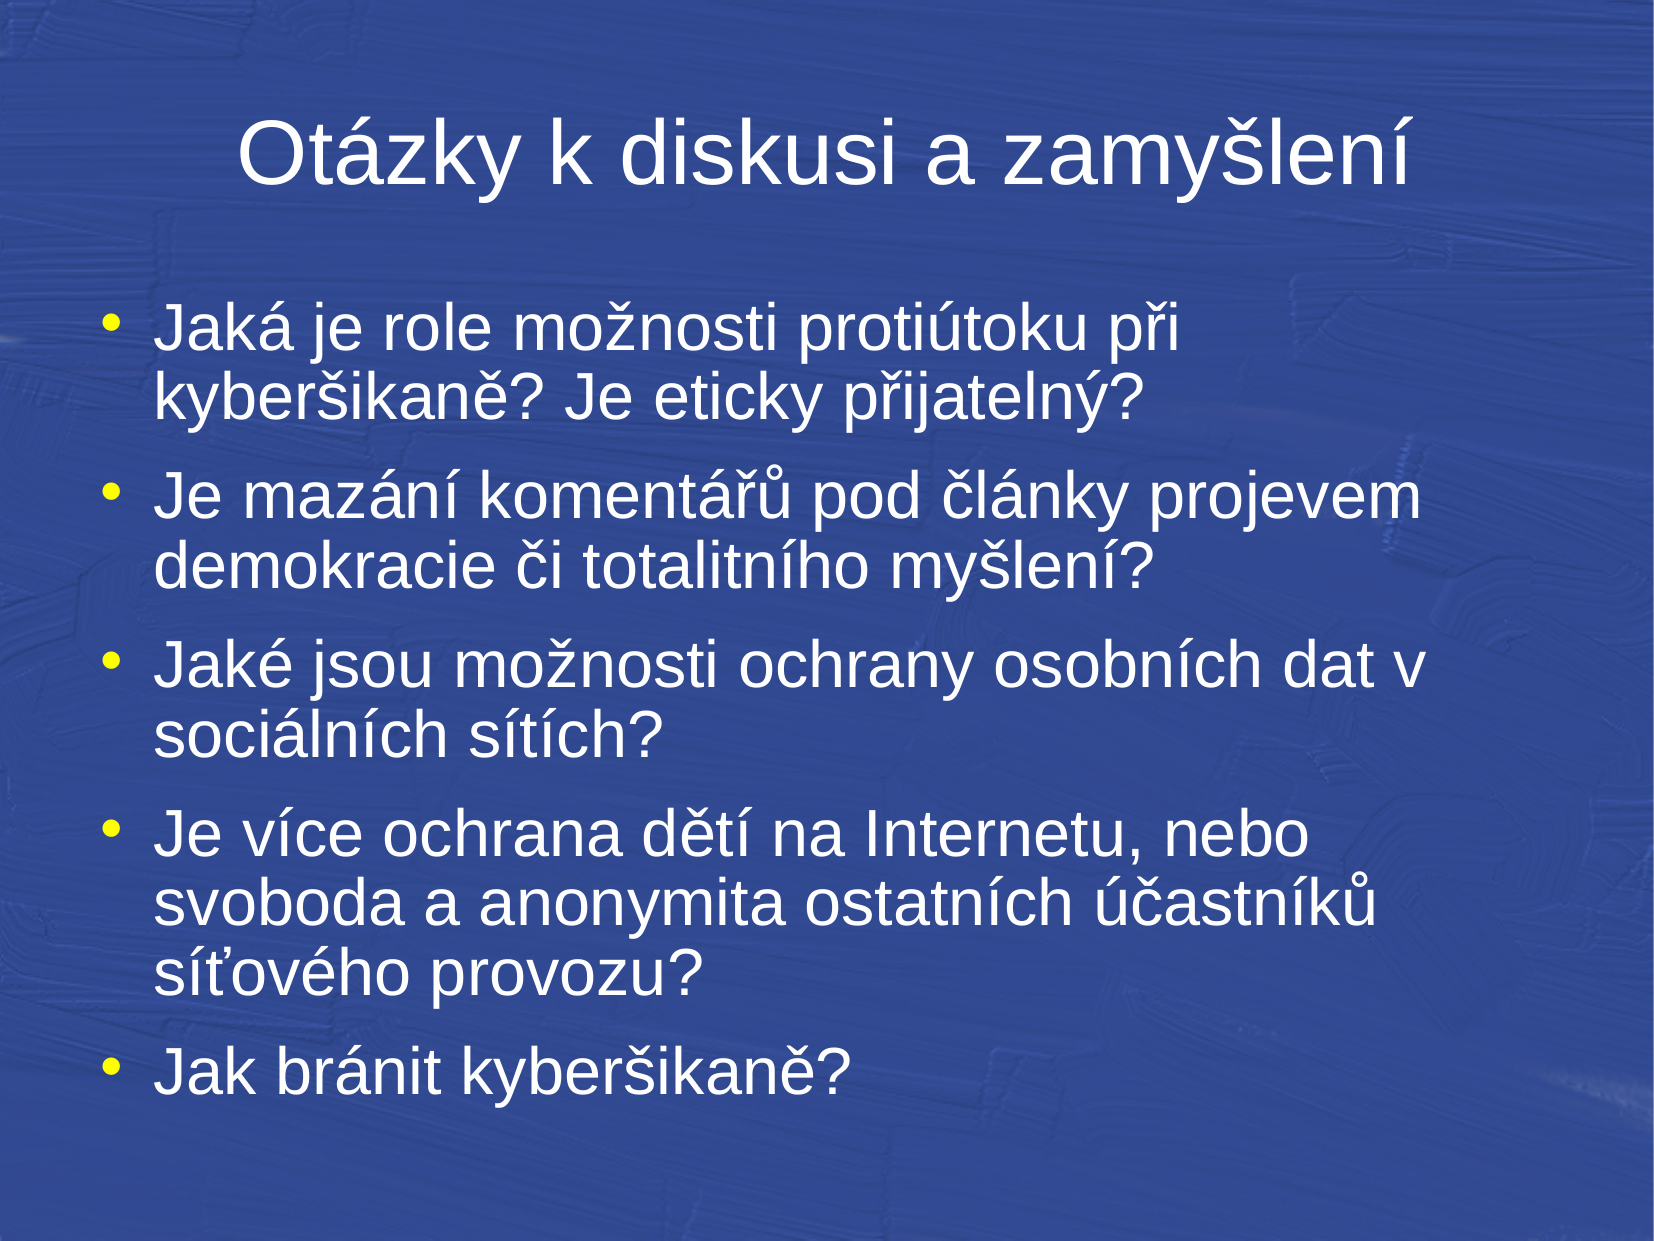

# Otázky k diskusi a zamyšlení
Jaká je role možnosti protiútoku při kyberšikaně? Je eticky přijatelný?
Je mazání komentářů pod články projevem demokracie či totalitního myšlení?
Jaké jsou možnosti ochrany osobních dat v sociálních sítích?
Je více ochrana dětí na Internetu, nebo svoboda a anonymita ostatních účastníků síťového provozu?
Jak bránit kyberšikaně?